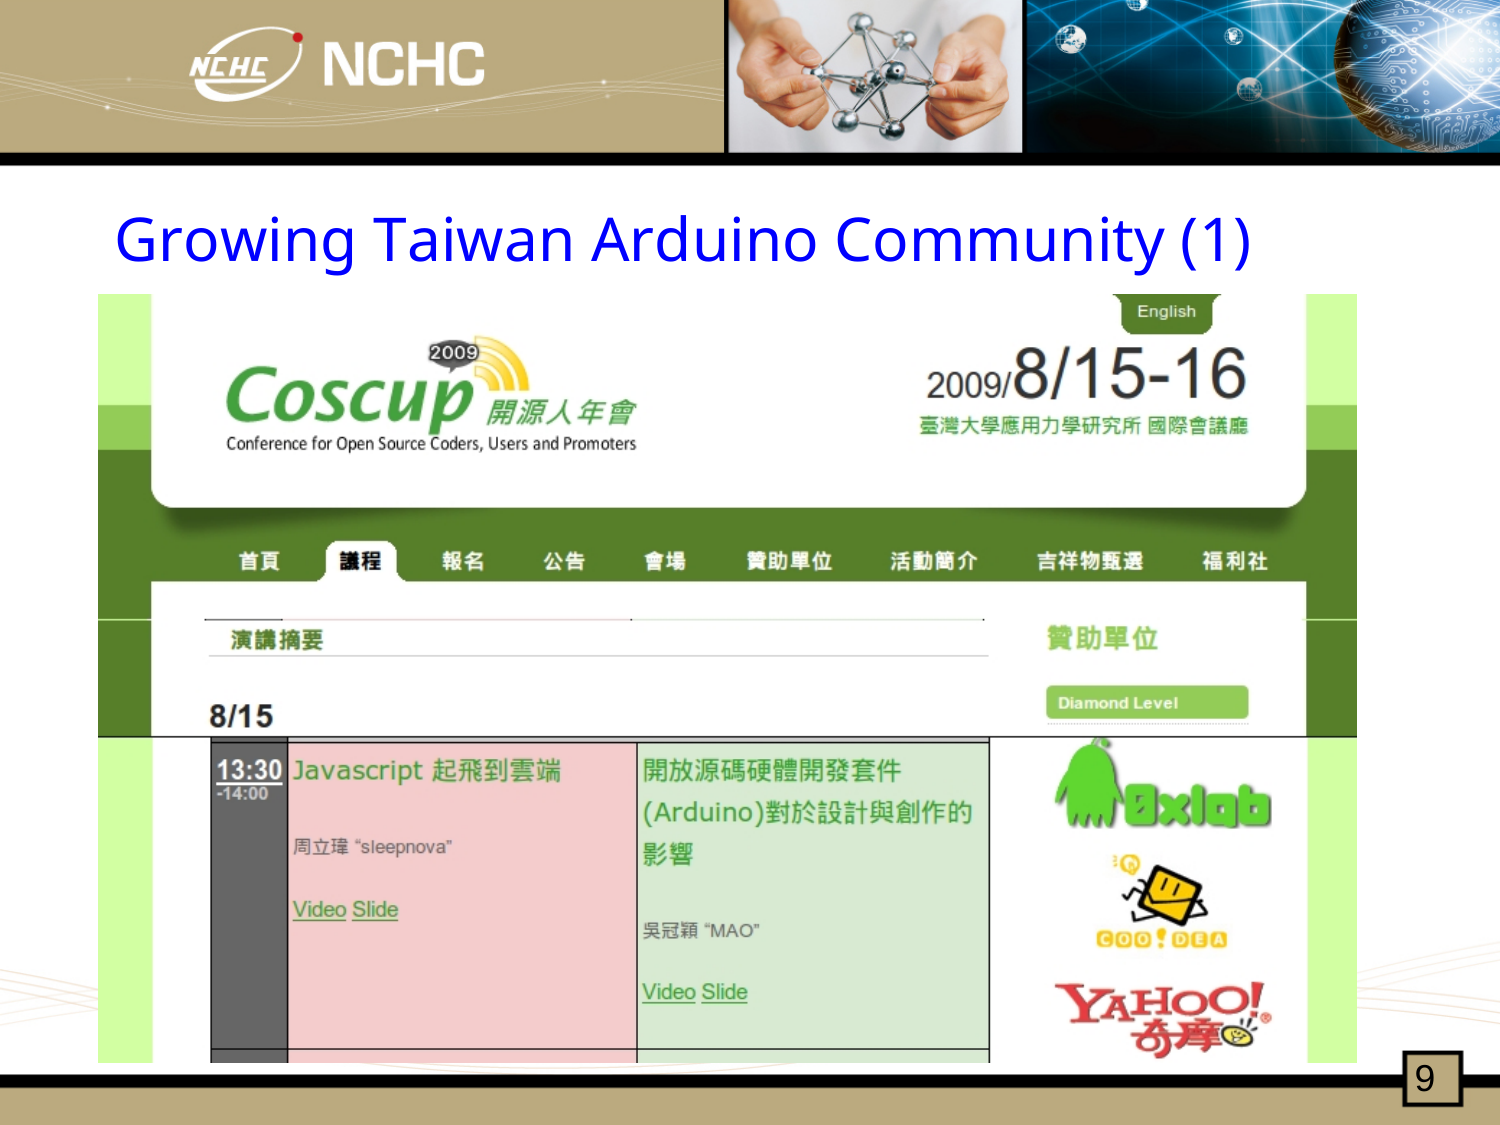

# Growing Taiwan Arduino Community (1)
9